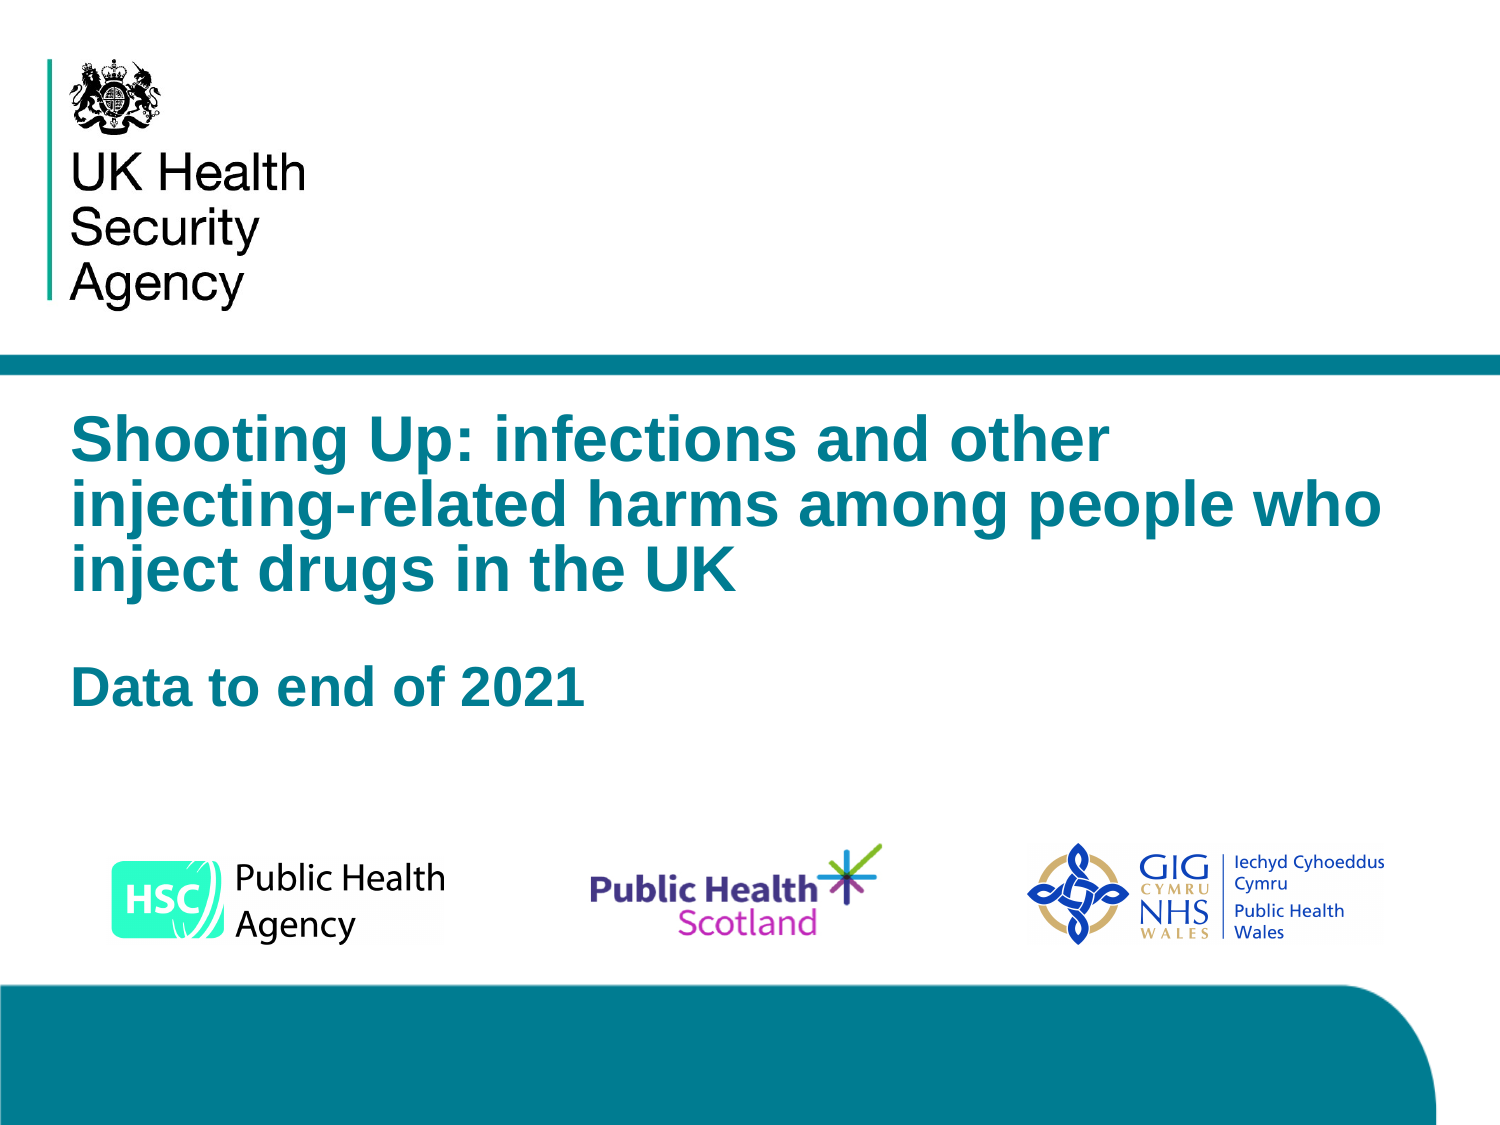

# Shooting Up: infections and other injecting-related harms among people who inject drugs in the UK Data to end of 2021